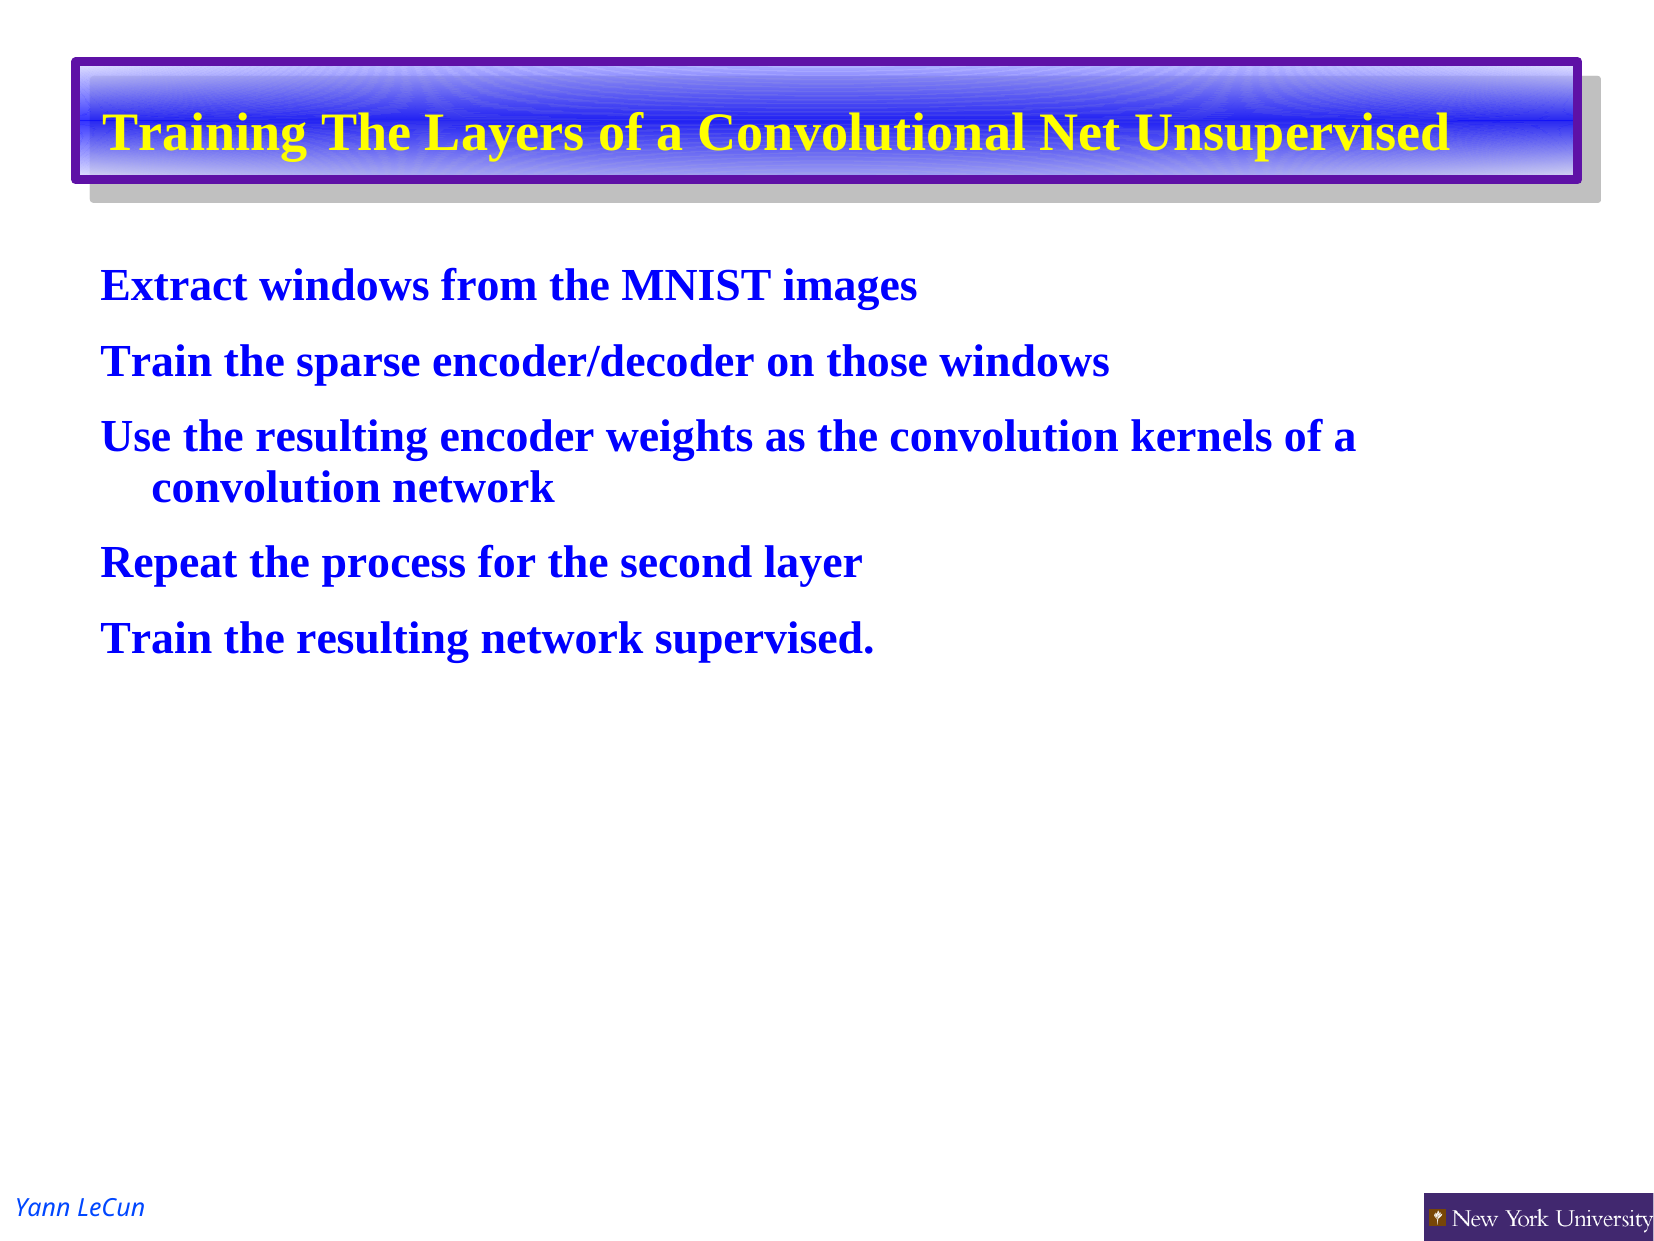

# Training The Layers of a Convolutional Net Unsupervised
Extract windows from the MNIST images
Train the sparse encoder/decoder on those windows
Use the resulting encoder weights as the convolution kernels of a convolution network
Repeat the process for the second layer
Train the resulting network supervised.